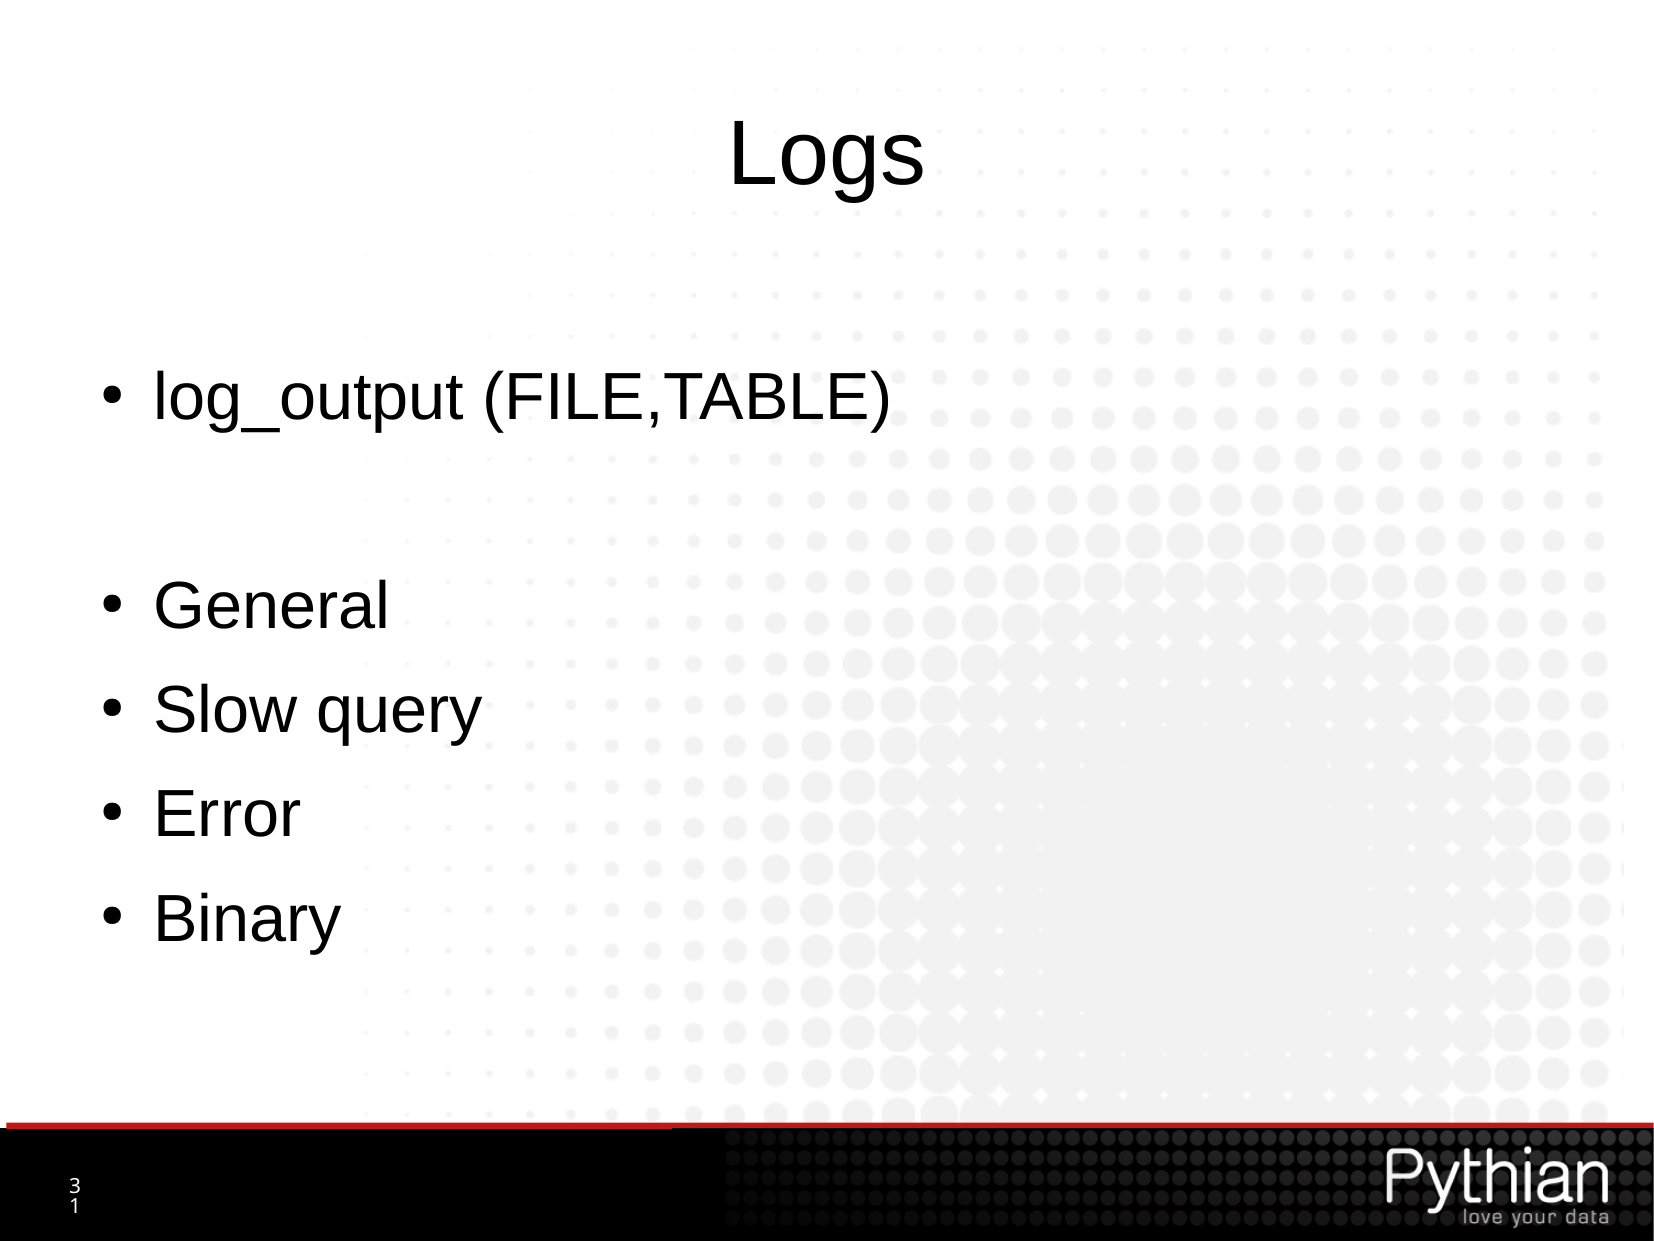

# Logs
log_output (FILE,TABLE)
General
Slow query
Error
Binary